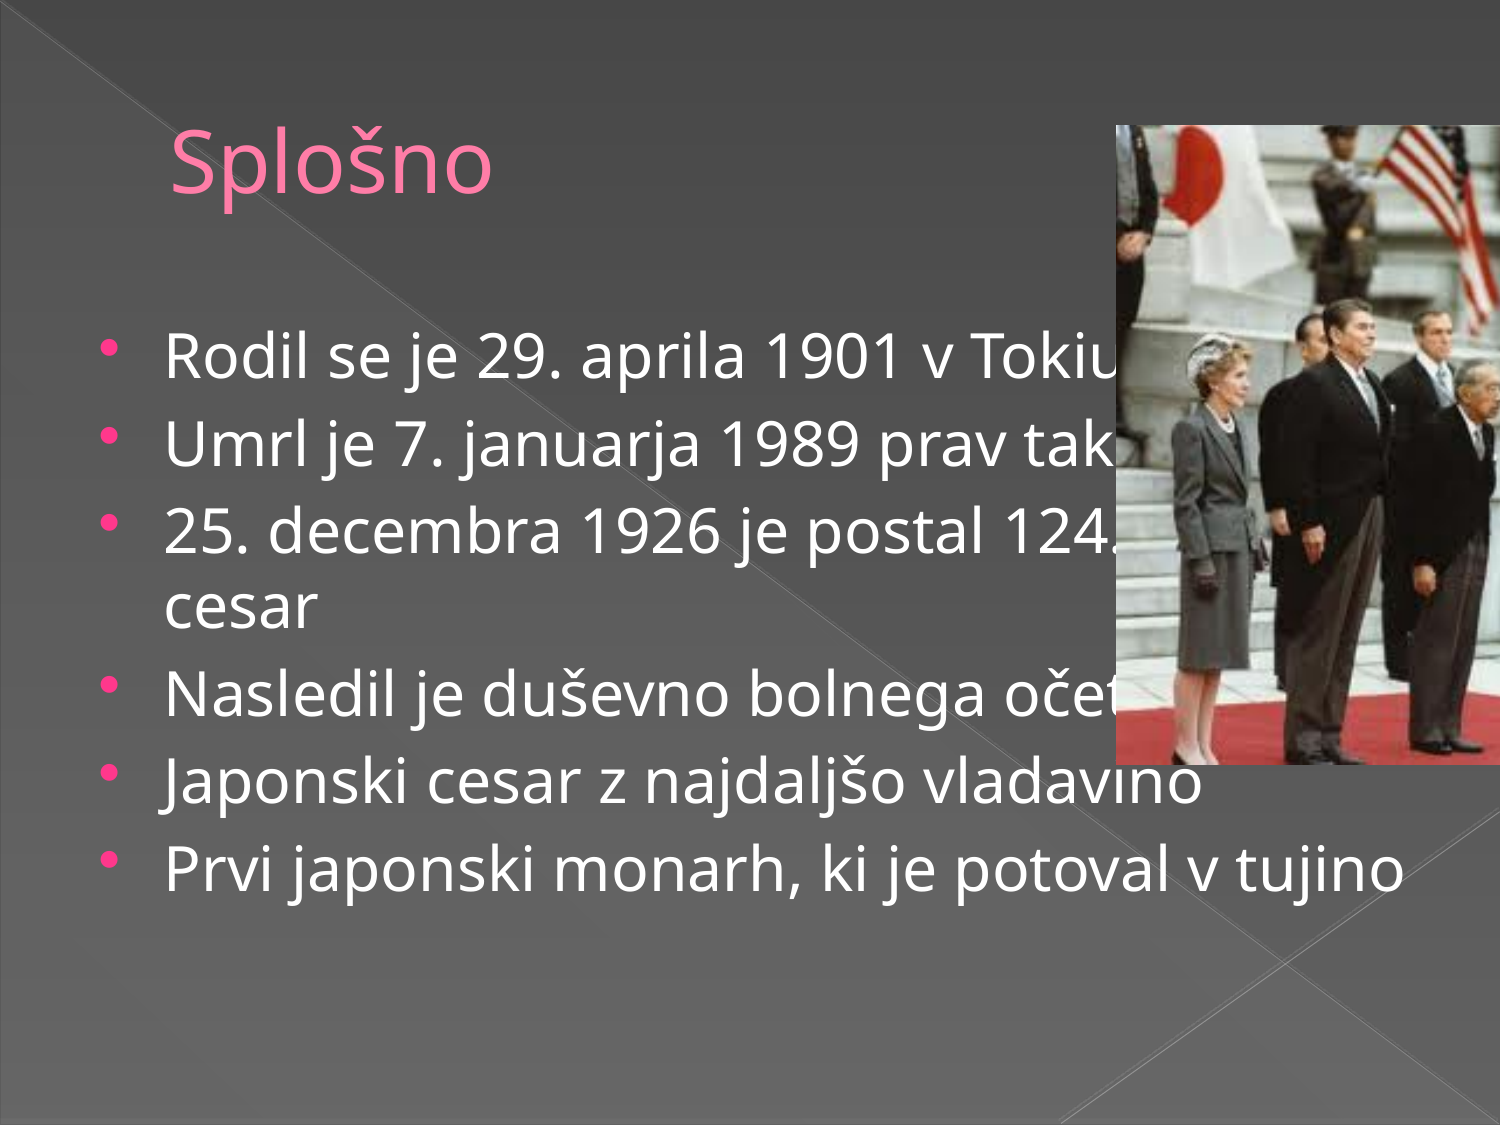

# Splošno
Rodil se je 29. aprila 1901 v Tokiu
Umrl je 7. januarja 1989 prav tako v Tokiu
25. decembra 1926 je postal 124. japonski cesar
Nasledil je duševno bolnega očeta
Japonski cesar z najdaljšo vladavino
Prvi japonski monarh, ki je potoval v tujino